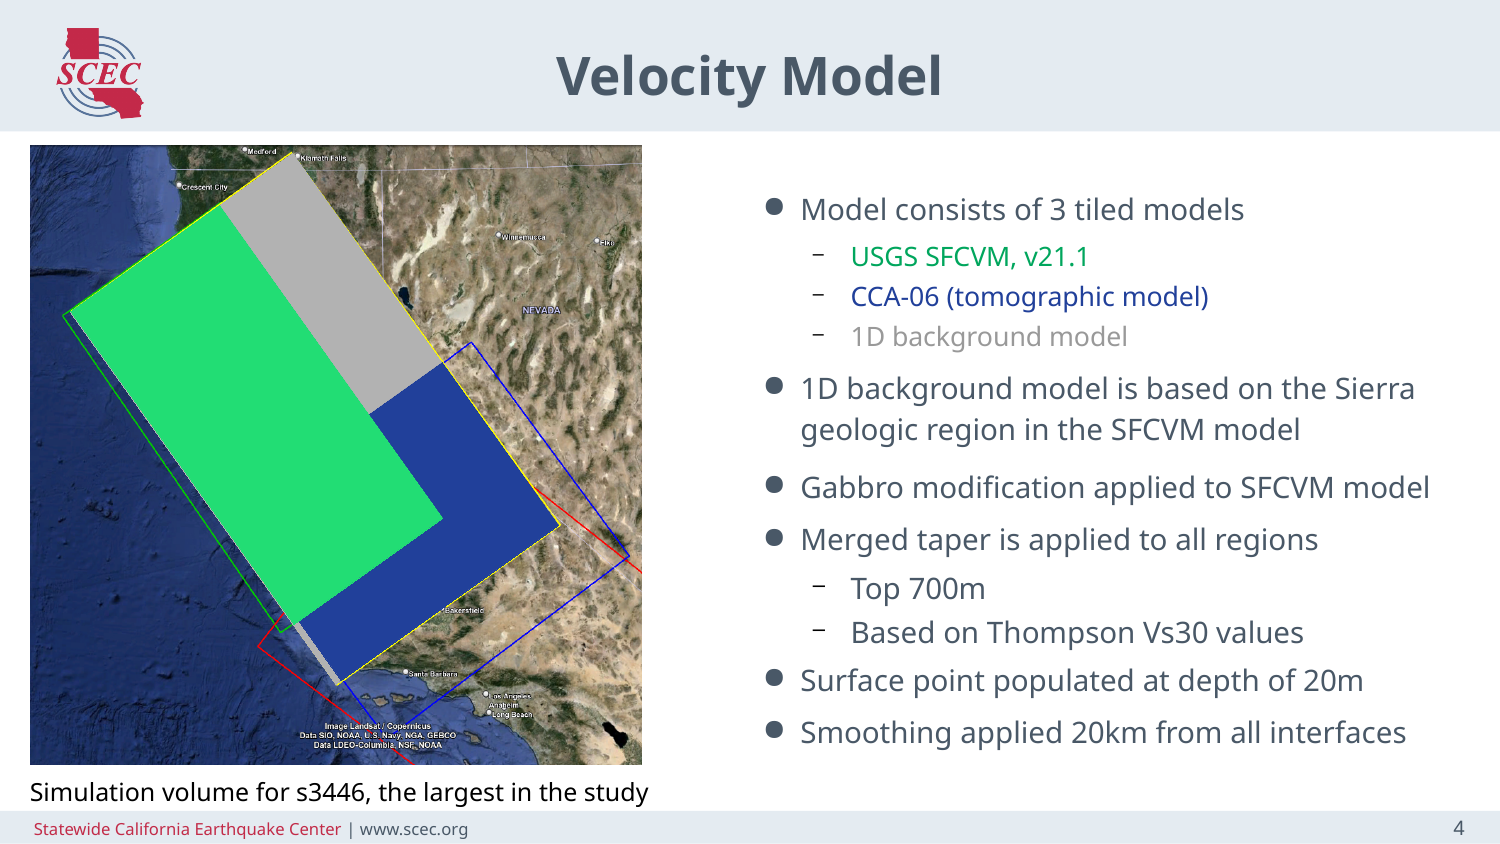

Velocity Model
# Model consists of 3 tiled models
USGS SFCVM, v21.1
CCA-06 (tomographic model)
1D background model
1D background model is based on the Sierra geologic region in the SFCVM model
Gabbro modification applied to SFCVM model
Merged taper is applied to all regions
Top 700m
Based on Thompson Vs30 values
Surface point populated at depth of 20m
Smoothing applied 20km from all interfaces
Simulation volume for s3446, the largest in the study
Statewide California Earthquake Center | www.scec.org